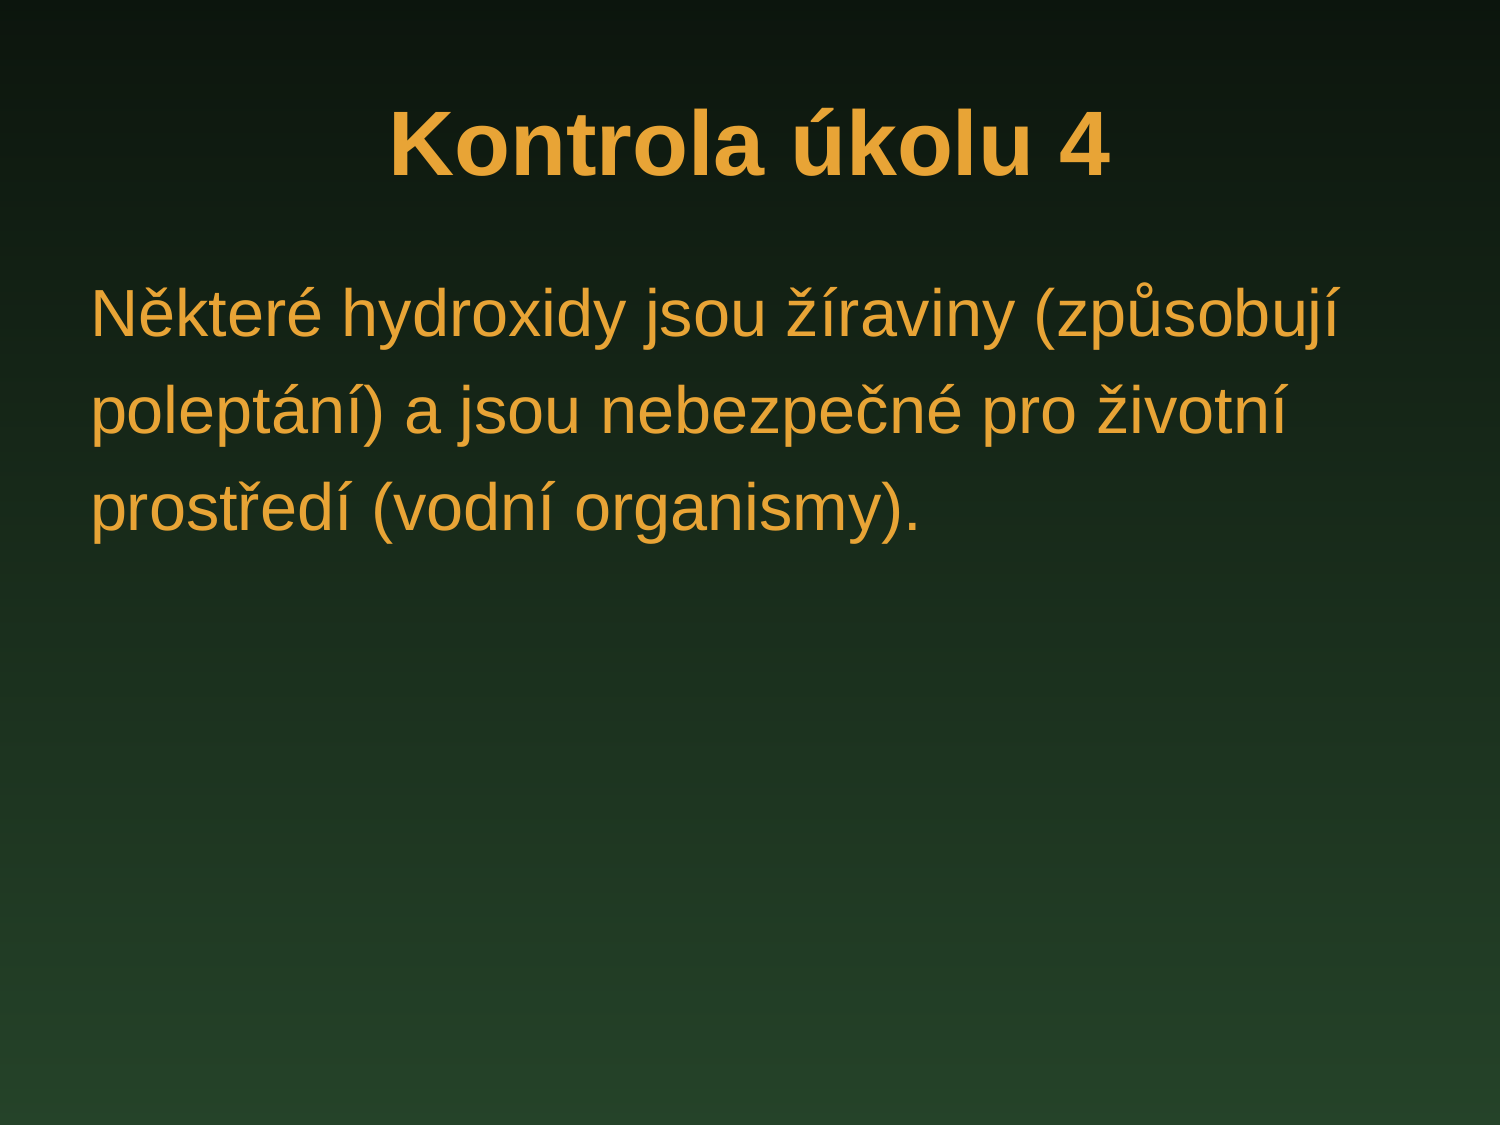

# Kontrola úkolu 4
Některé hydroxidy jsou žíraviny (způsobují
poleptání) a jsou nebezpečné pro životní
prostředí (vodní organismy).